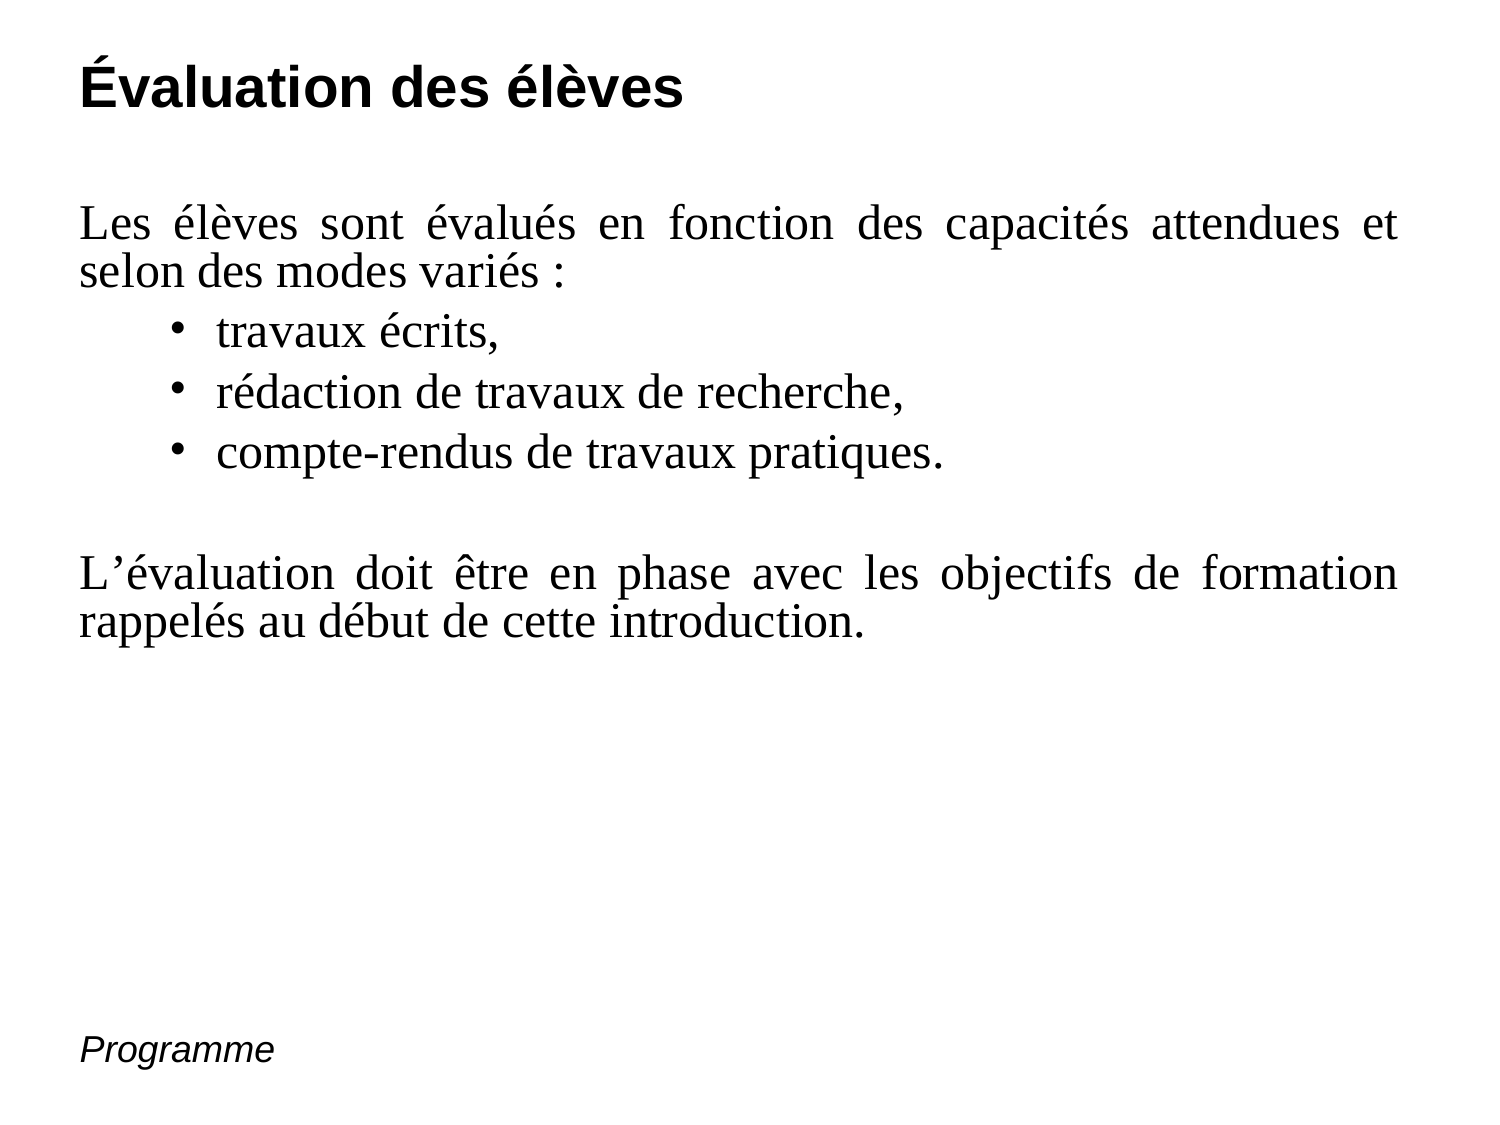

# Évaluation des élèves
Les élèves sont évalués en fonction des capacités attendues et selon des modes variés :
travaux écrits,
rédaction de travaux de recherche,
compte-rendus de travaux pratiques.
L’évaluation doit être en phase avec les objectifs de formation rappelés au début de cette introduction.
Programme